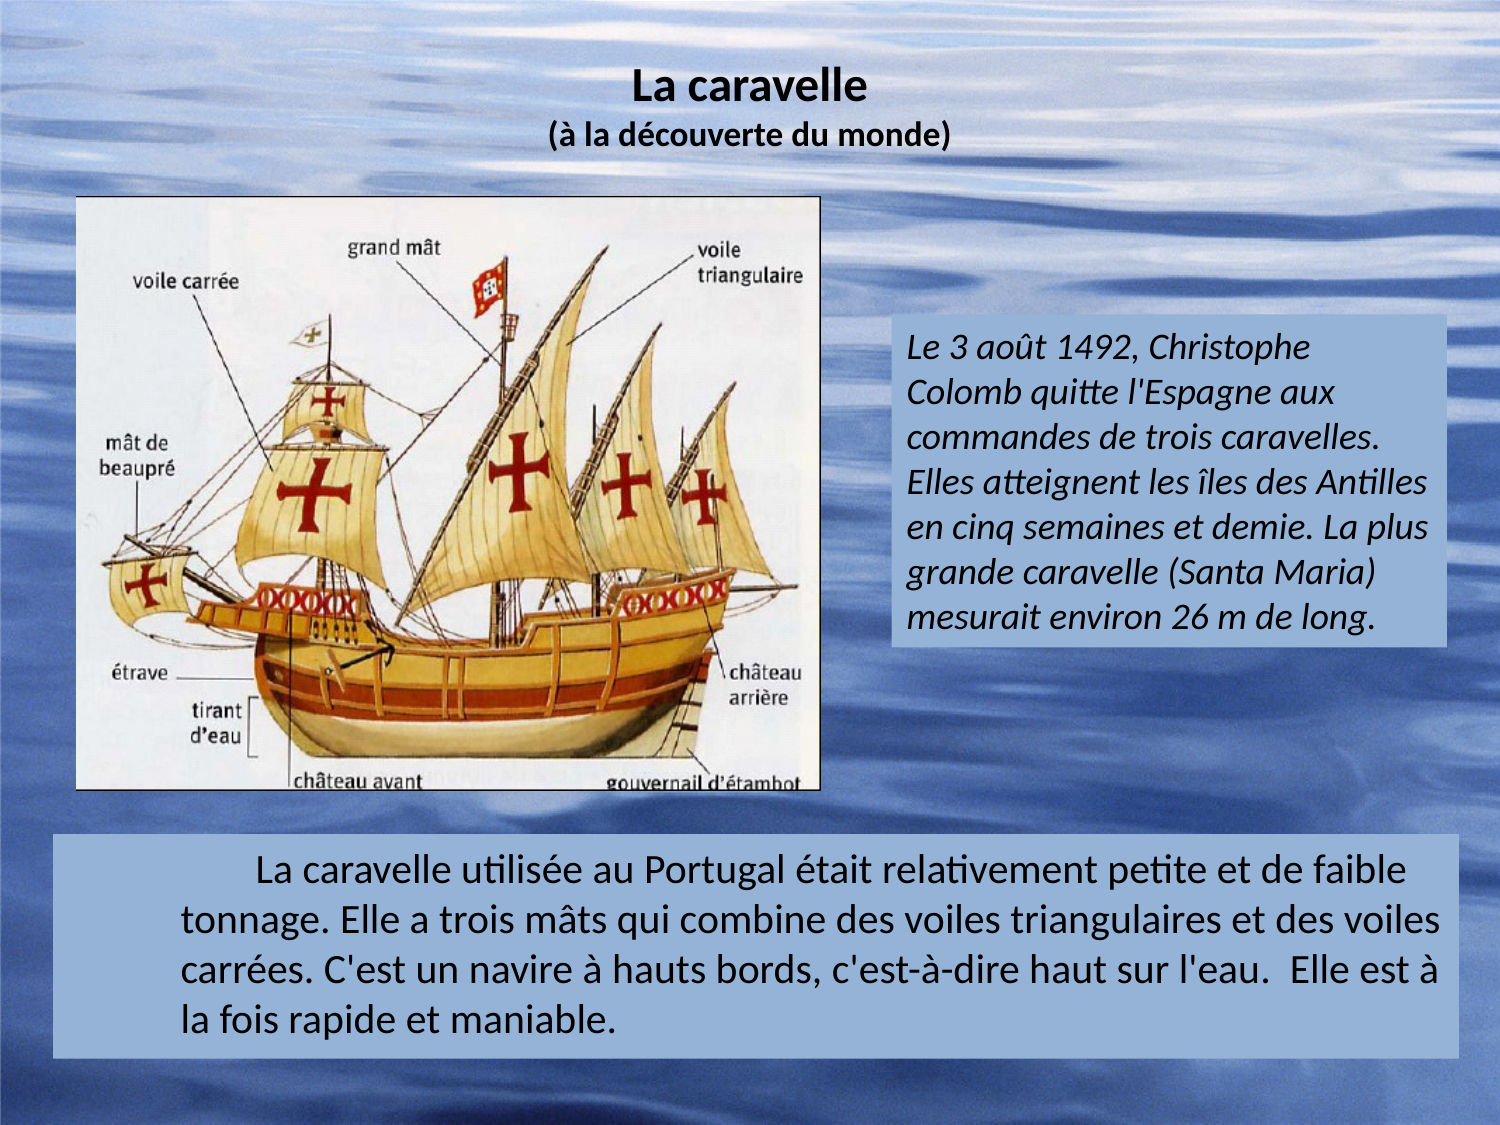

# La caravelle (à la découverte du monde)
Le 3 août 1492, Christophe Colomb quitte l'Espagne aux commandes de trois caravelles. Elles atteignent les îles des Antilles en cinq semaines et demie. La plus grande caravelle (Santa Maria) mesurait environ 26 m de long.
	La caravelle utilisée au Portugal était relativement petite et de faible tonnage. Elle a trois mâts qui combine des voiles triangulaires et des voiles carrées. C'est un navire à hauts bords, c'est-à-dire haut sur l'eau. Elle est à la fois rapide et maniable.